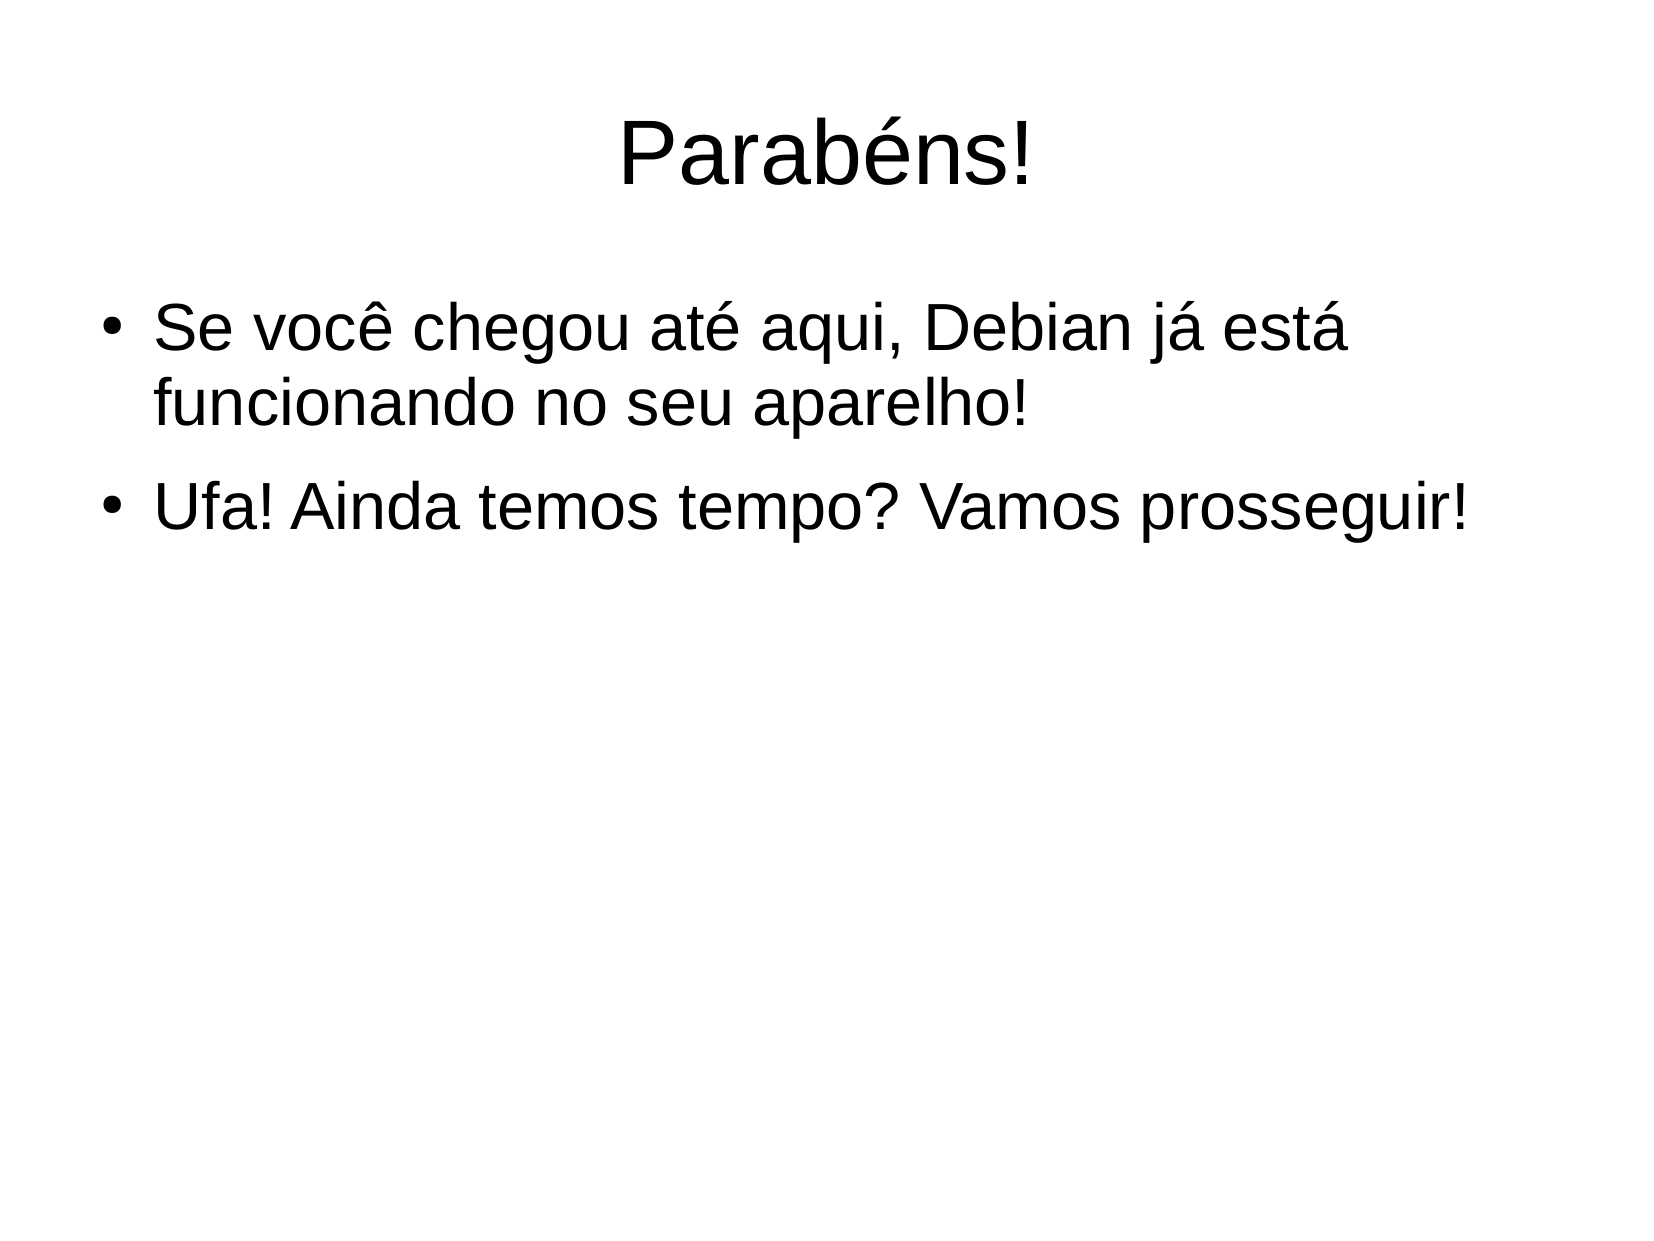

# Parabéns!
Se você chegou até aqui, Debian já está funcionando no seu aparelho!
Ufa! Ainda temos tempo? Vamos prosseguir!